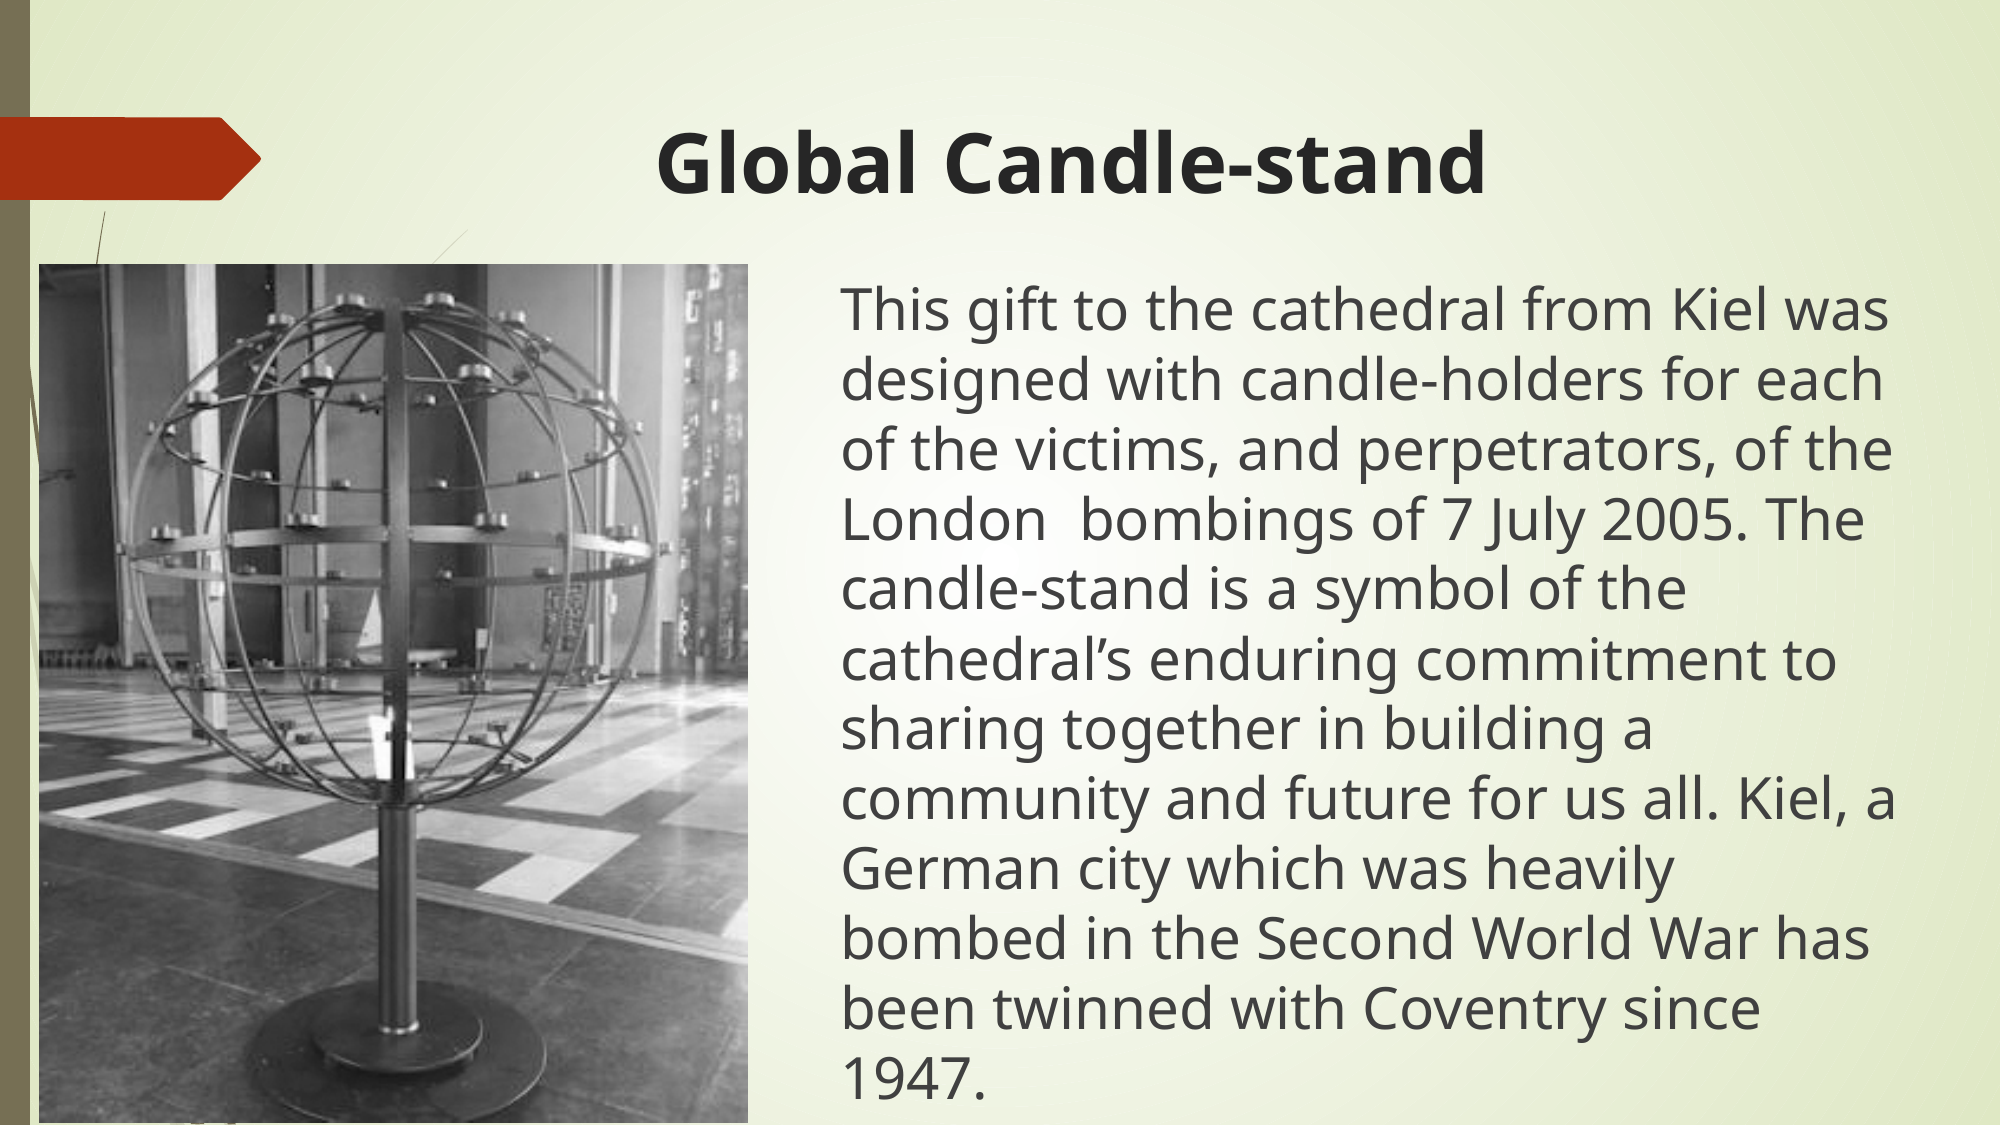

# Global Candle-stand
This gift to the cathedral from Kiel was designed with candle-holders for each of the victims, and perpetrators, of the London bombings of 7 July 2005. The candle-stand is a symbol of the cathedral’s enduring commitment to sharing together in building a community and future for us all. Kiel, a German city which was heavily bombed in the Second World War has been twinned with Coventry since 1947.